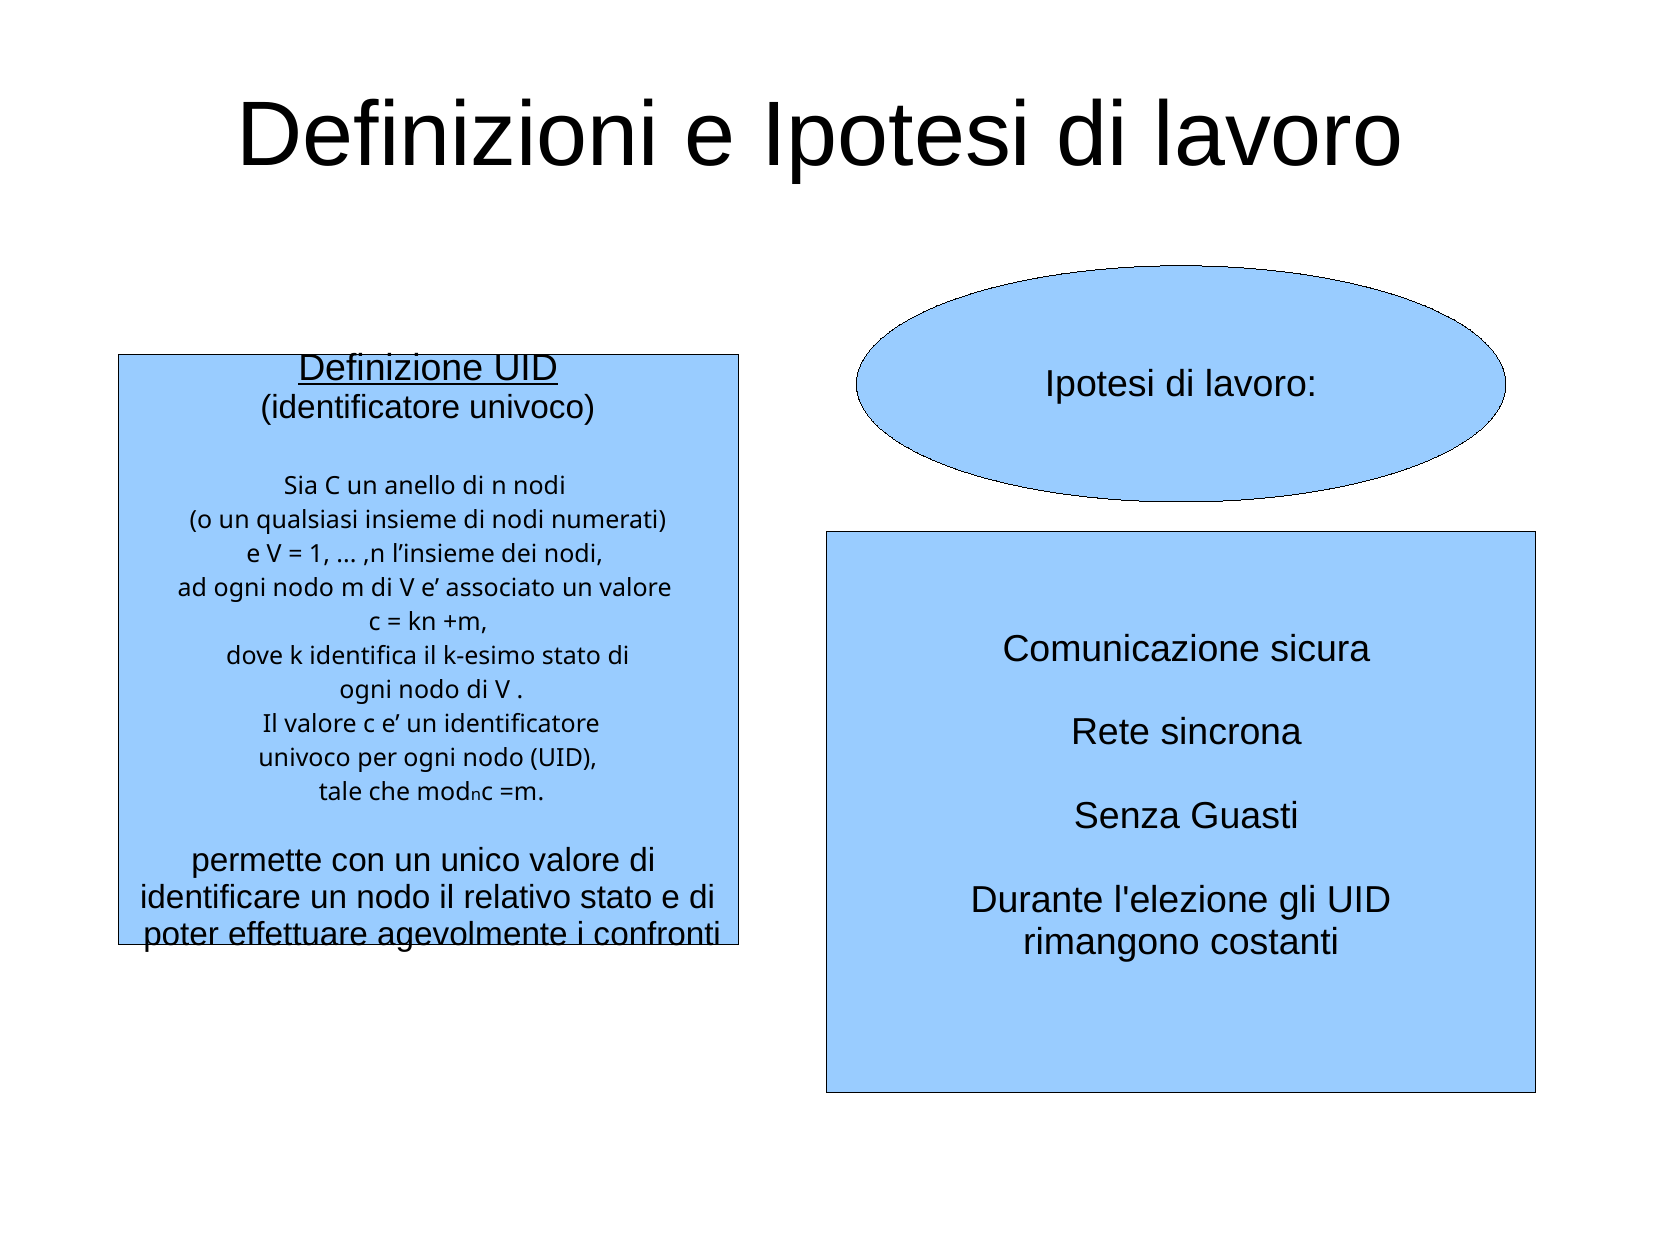

# Definizioni e Ipotesi di lavoro
Ipotesi di lavoro:
Definizione UID
(identificatore univoco)
Sia C un anello di n nodi
(o un qualsiasi insieme di nodi numerati)
e V = 1, ... ,n l’insieme dei nodi,
ad ogni nodo m di V e’ associato un valore
c = kn +m,
dove k identifica il k-esimo stato di
 ogni nodo di V .
 Il valore c e’ un identificatore
univoco per ogni nodo (UID),
 tale che modnc =m.
permette con un unico valore di
identificare un nodo il relativo stato e di
 poter effettuare agevolmente i confronti
 Comunicazione sicura
 Rete sincrona
 Senza Guasti
 Durante l'elezione gli UID
rimangono costanti